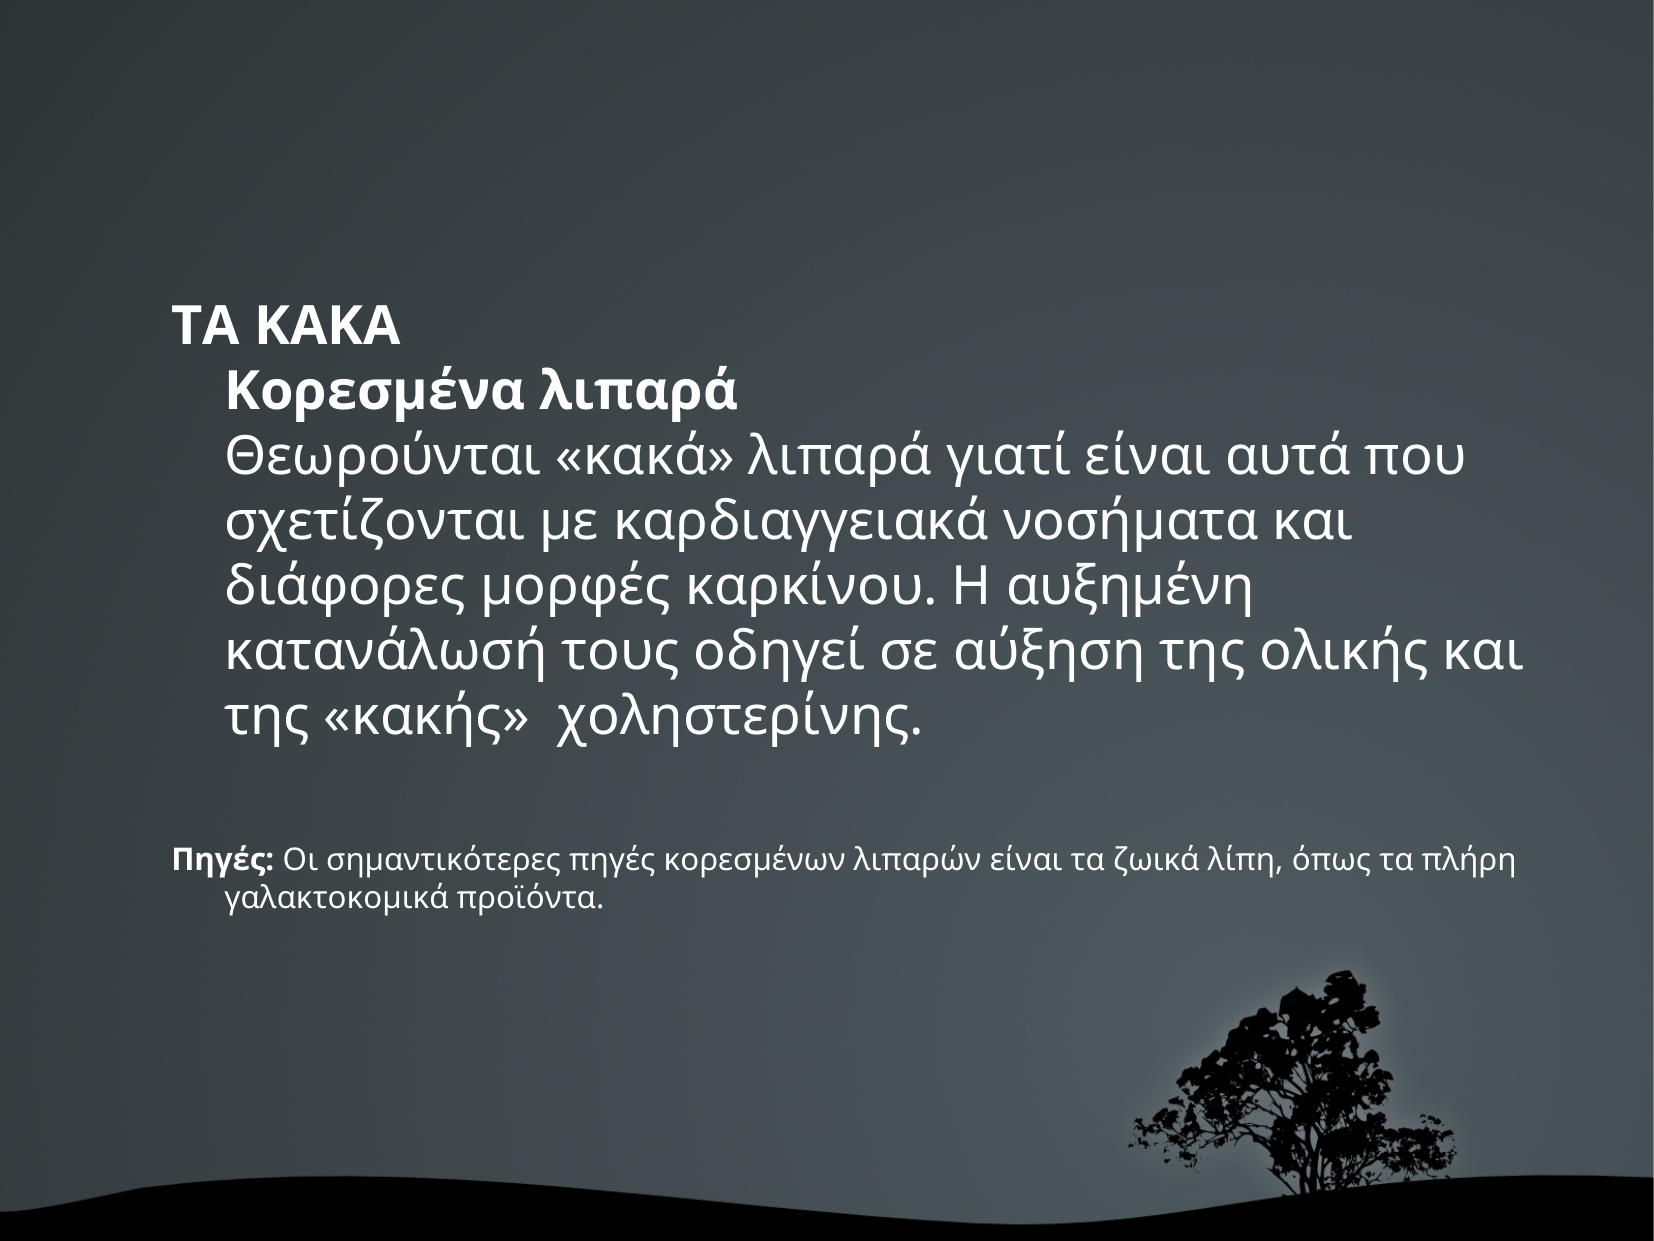

#
ΤΑ ΚΑΚΑ 
Κορεσμένα λιπαρά 
Θεωρούνται «κακά» λιπαρά γιατί είναι αυτά που σχετίζονται με καρδιαγγειακά νοσήματα και διάφορες μορφές καρκίνου. Η αυξημένη κατανάλωσή τους οδηγεί σε αύξηση της ολικής και της «κακής» χοληστερίνης.
Πηγές: Oι σημαντικότερες πηγές κορεσμένων λιπαρών είναι τα ζωικά λίπη, όπως τα πλήρη γαλακτοκομικά προϊόντα.